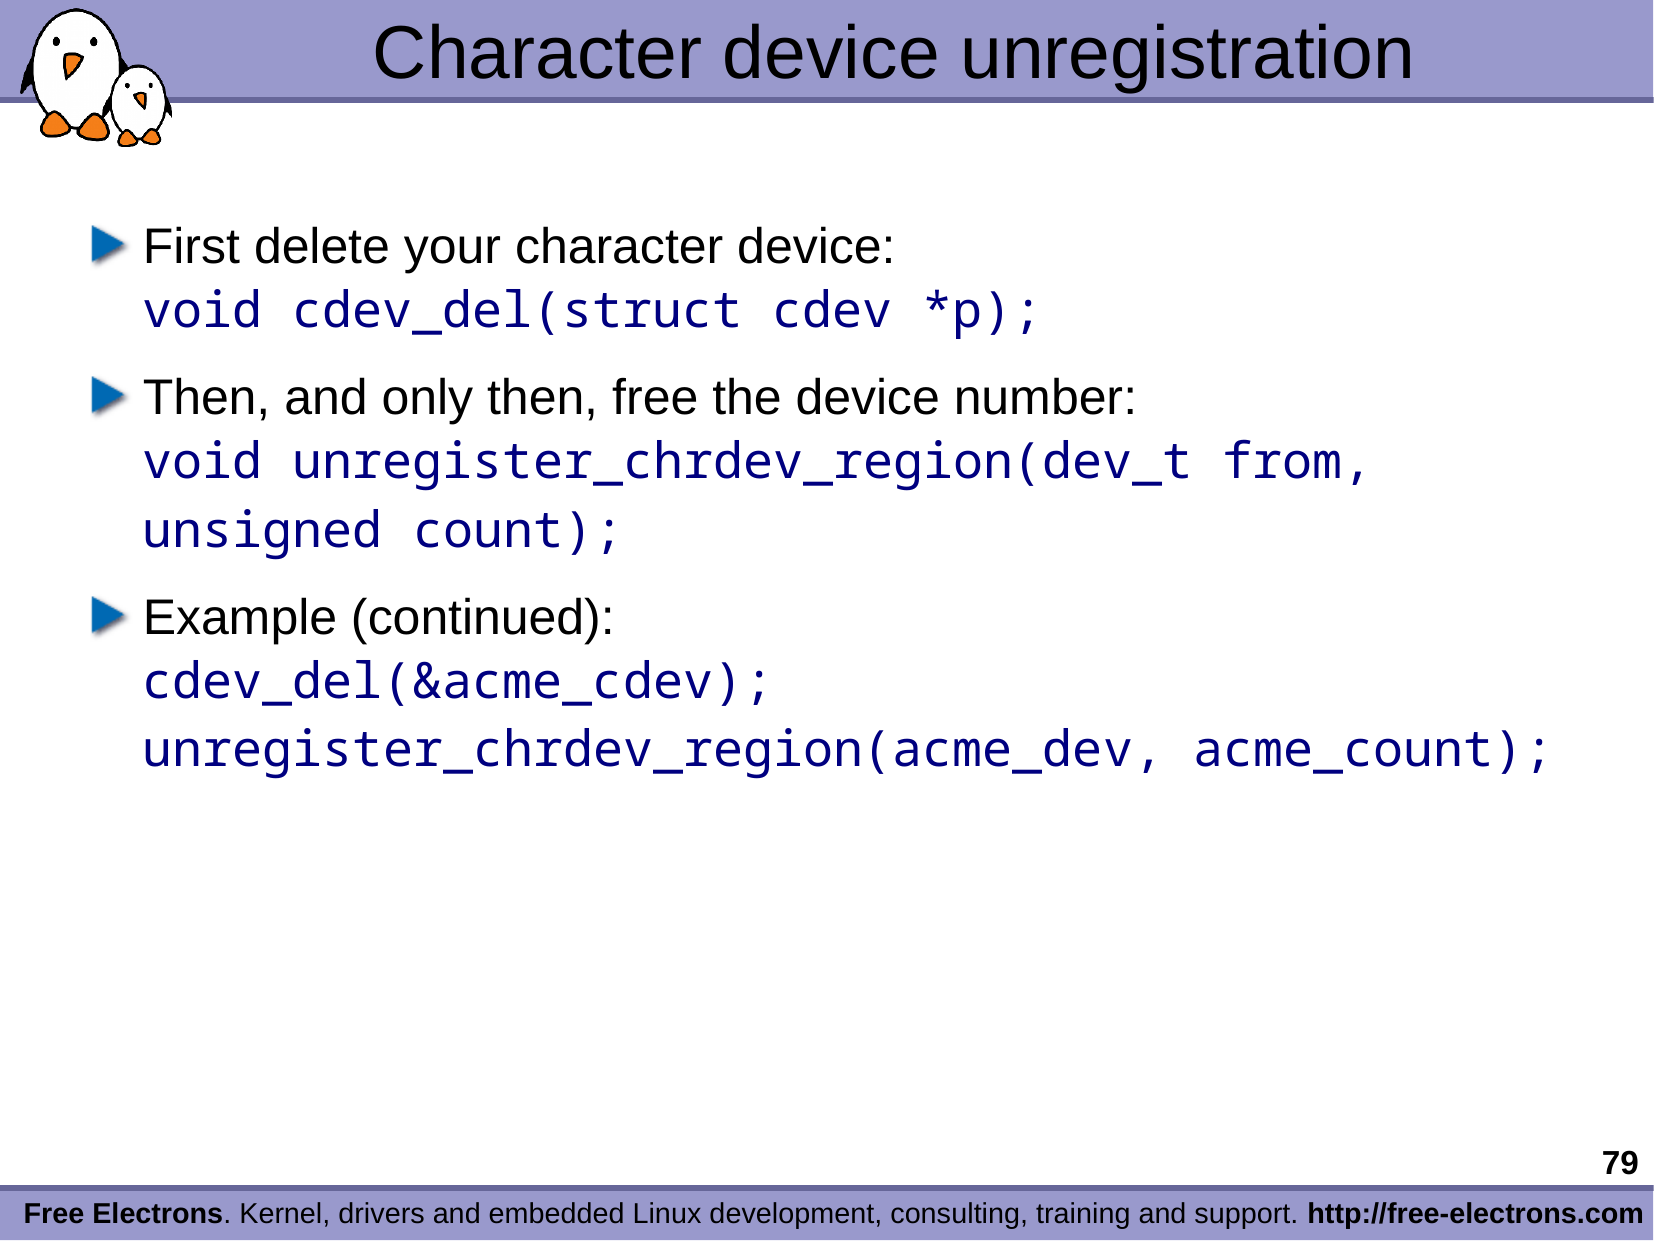

# Character device unregistration
First delete your character device:
void cdev_del(struct cdev *p);
Then, and only then, free the device number:
void unregister_chrdev_region(dev_t from, unsigned count);
Example (continued):
cdev_del(&acme_cdev);
unregister_chrdev_region(acme_dev, acme_count);